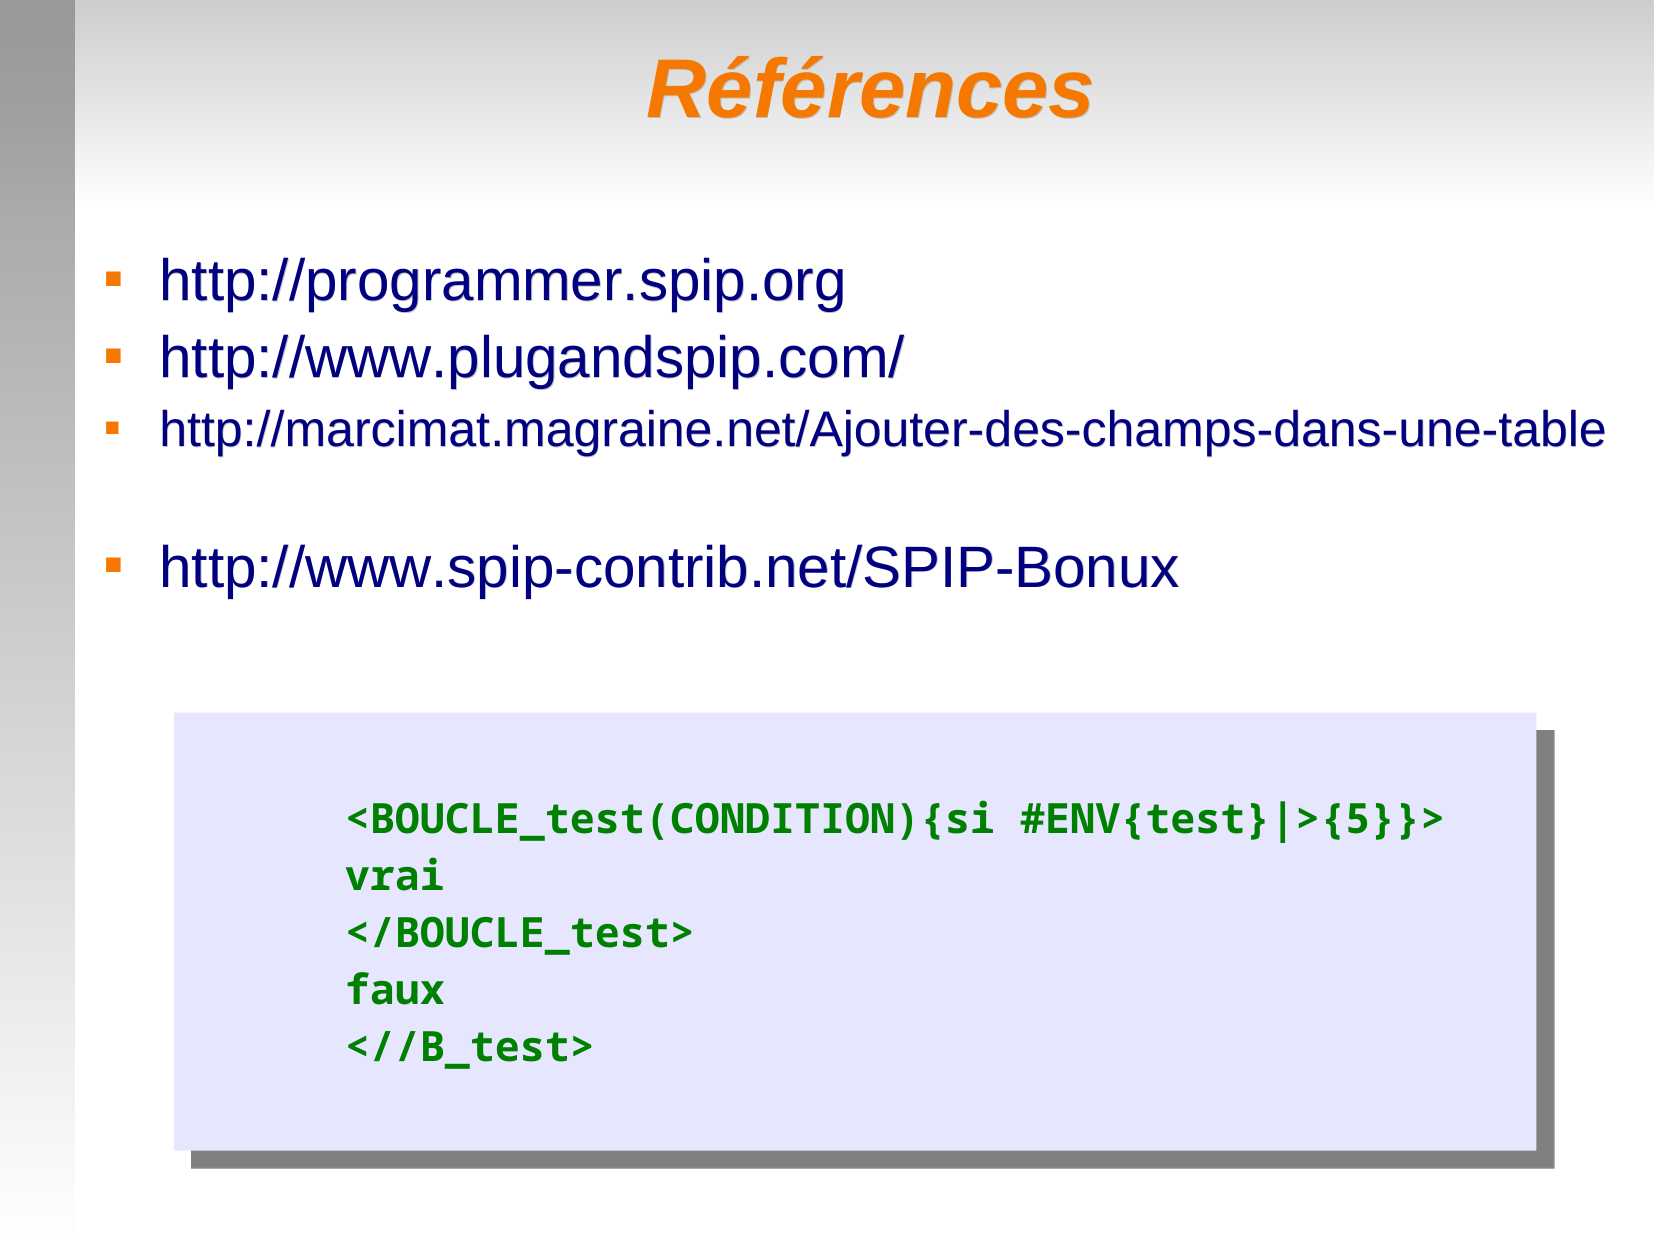

# Références
http://programmer.spip.org
http://www.plugandspip.com/
http://marcimat.magraine.net/Ajouter-des-champs-dans-une-table
http://www.spip-contrib.net/SPIP-Bonux
 <BOUCLE_test(CONDITION){si #ENV{test}|>{5}}>
 vrai
 </BOUCLE_test>
 faux
 <//B_test>